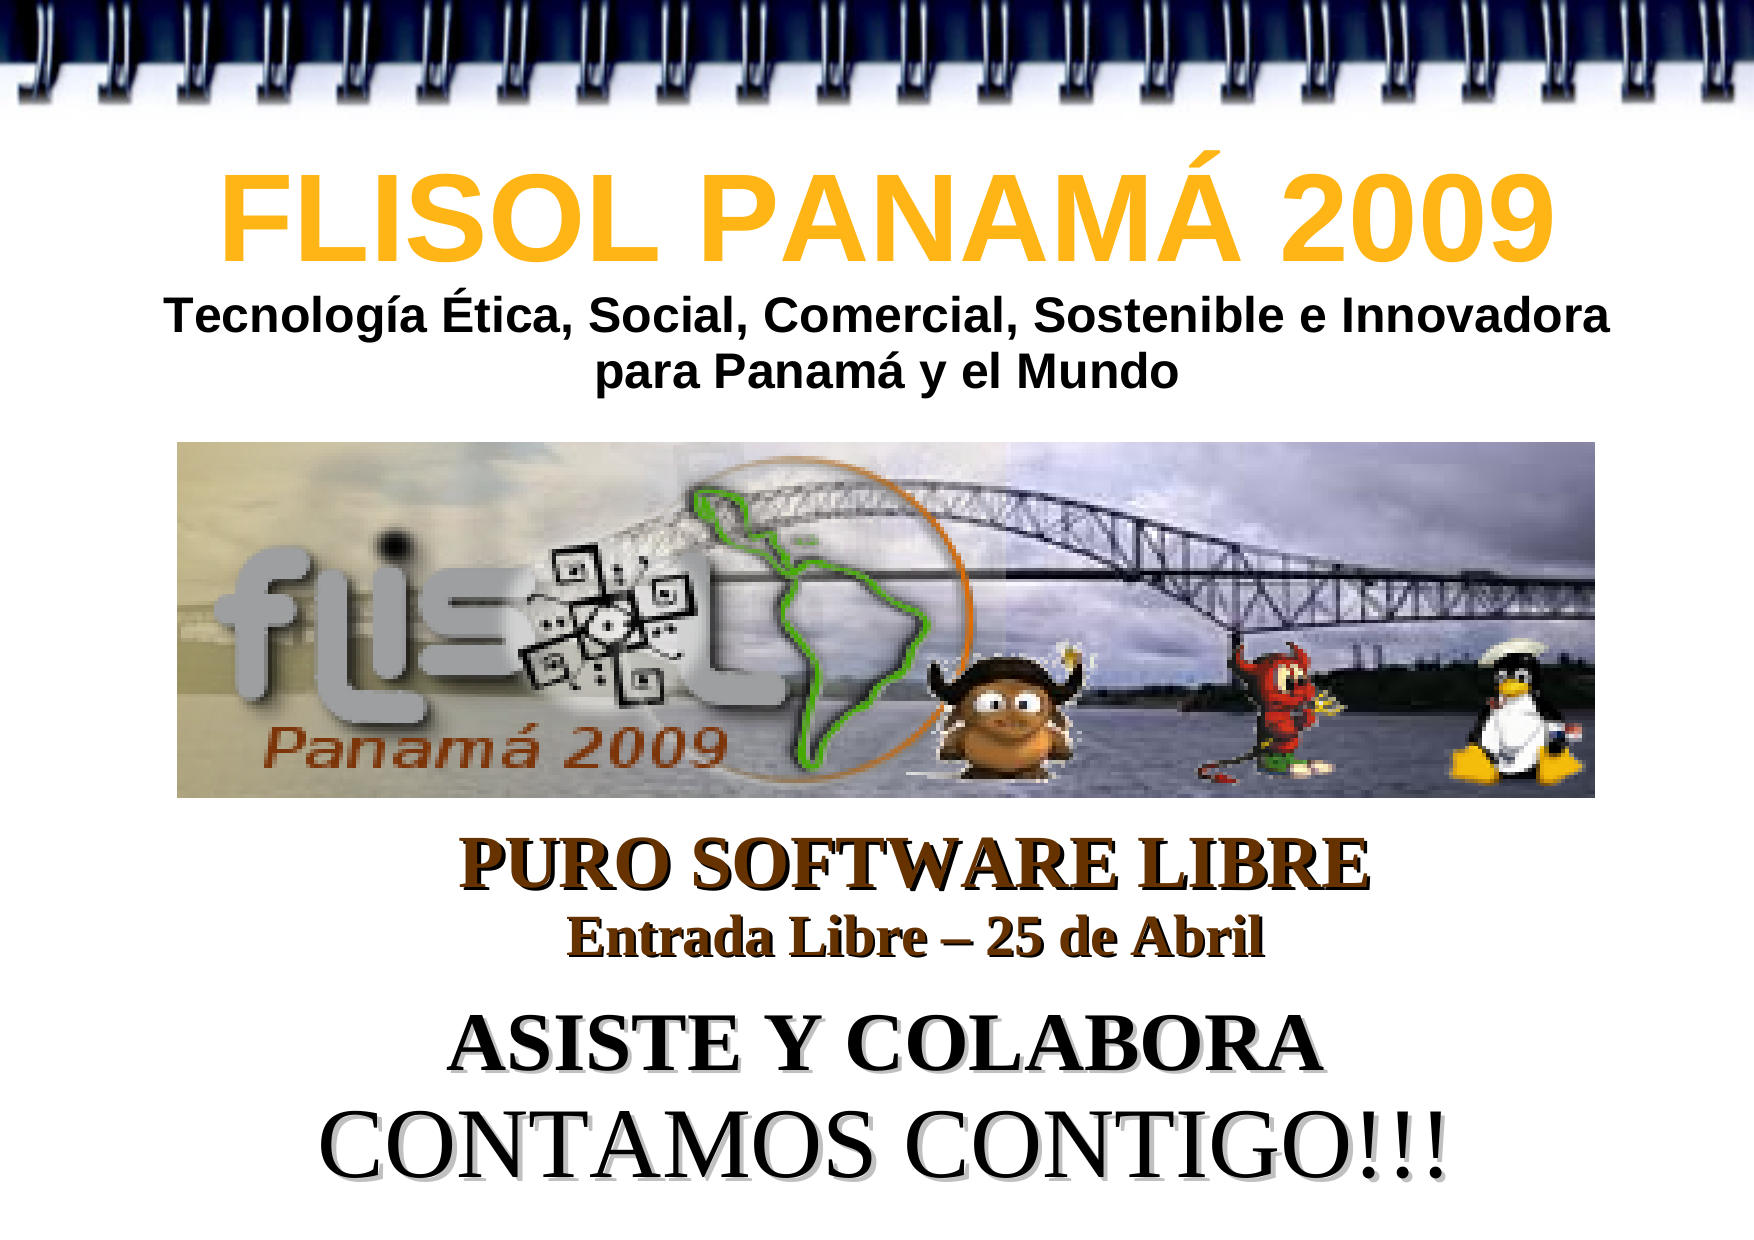

# FLISOL PANAMÁ 2009 Tecnología Ética, Social, Comercial, Sostenible e Innovadora para Panamá y el Mundo
PURO SOFTWARE LIBRE
Entrada Libre – 25 de Abril
ASISTE Y COLABORA
CONTAMOS CONTIGO!!!